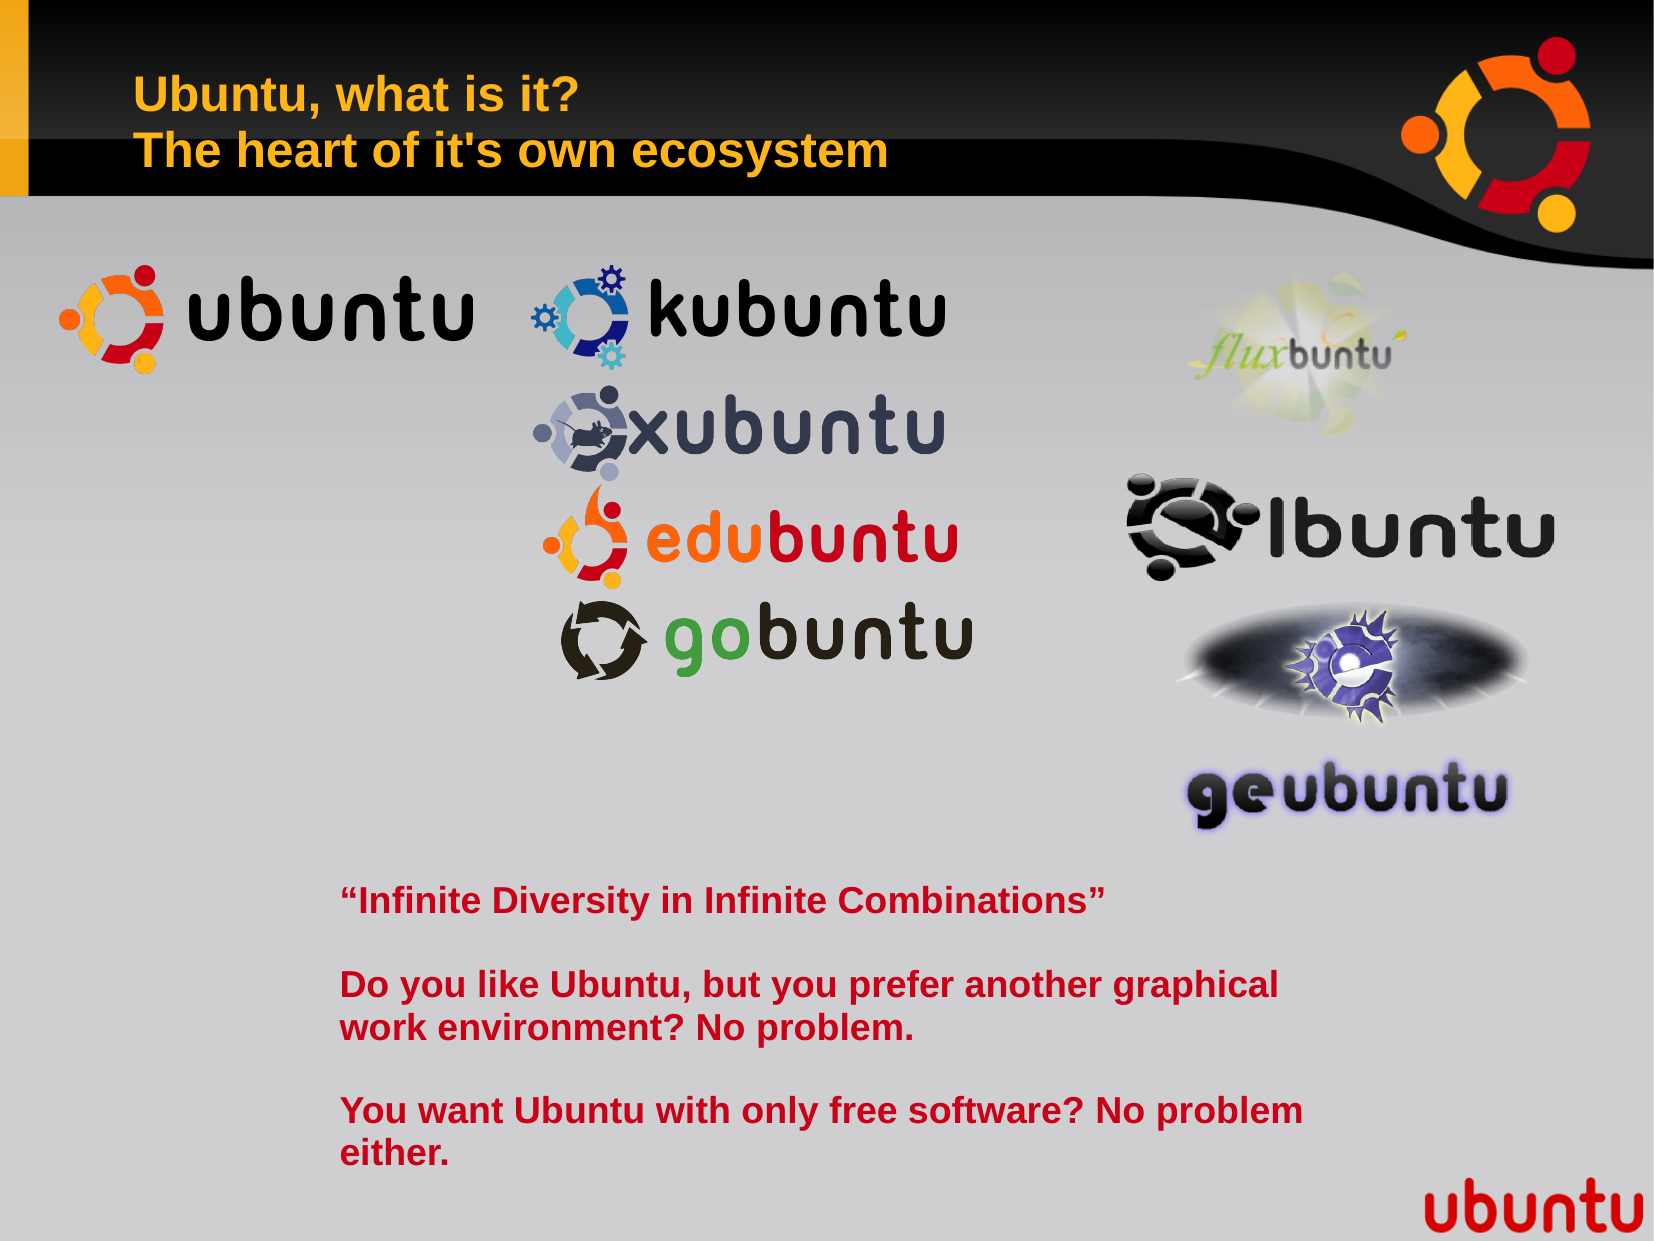

Ubuntu, what is it?
The heart of it's own ecosystem
“Infinite Diversity in Infinite Combinations”
Do you like Ubuntu, but you prefer another graphical work environment? No problem.
You want Ubuntu with only free software? No problem either.